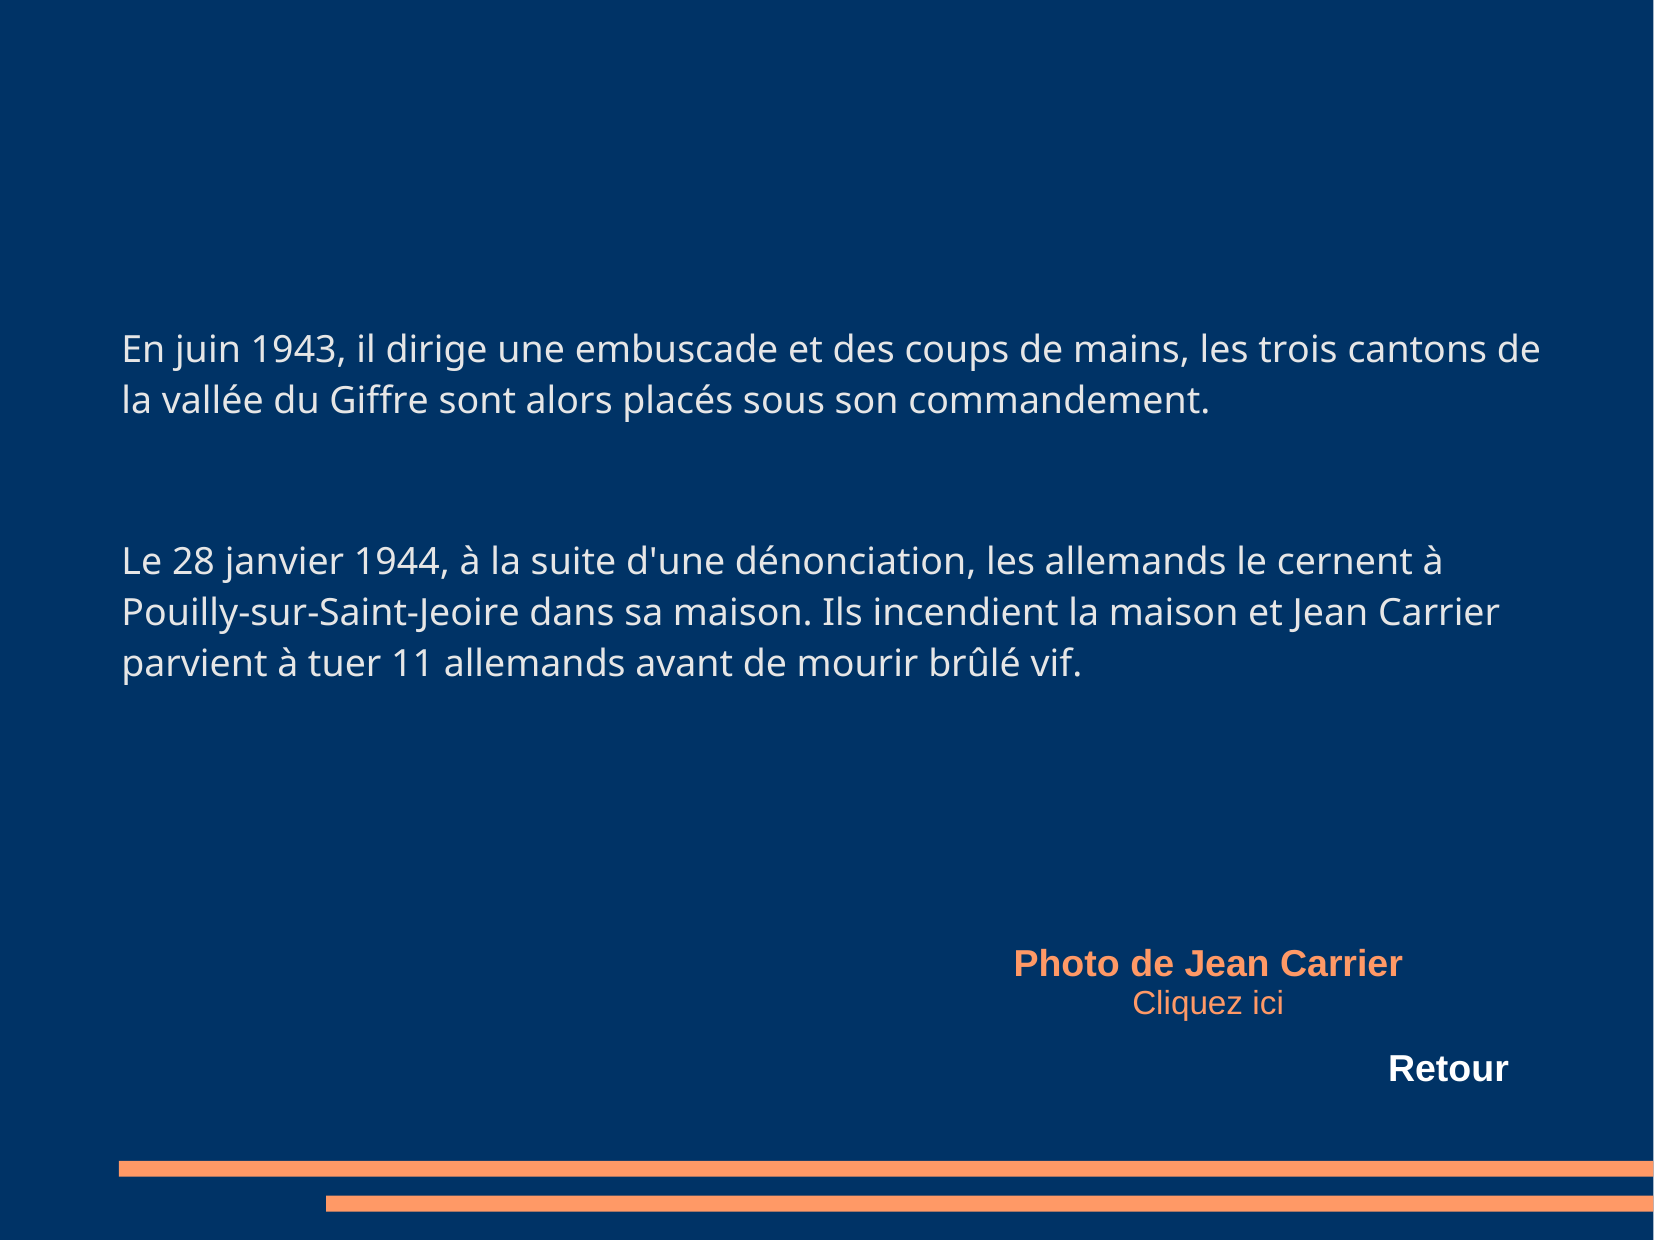

#
En juin 1943, il dirige une embuscade et des coups de mains, les trois cantons de la vallée du Giffre sont alors placés sous son commandement.
Le 28 janvier 1944, à la suite d'une dénonciation, les allemands le cernent à Pouilly-sur-Saint-Jeoire dans sa maison. Ils incendient la maison et Jean Carrier parvient à tuer 11 allemands avant de mourir brûlé vif.
Photo de Jean Carrier
Cliquez ici
Retour